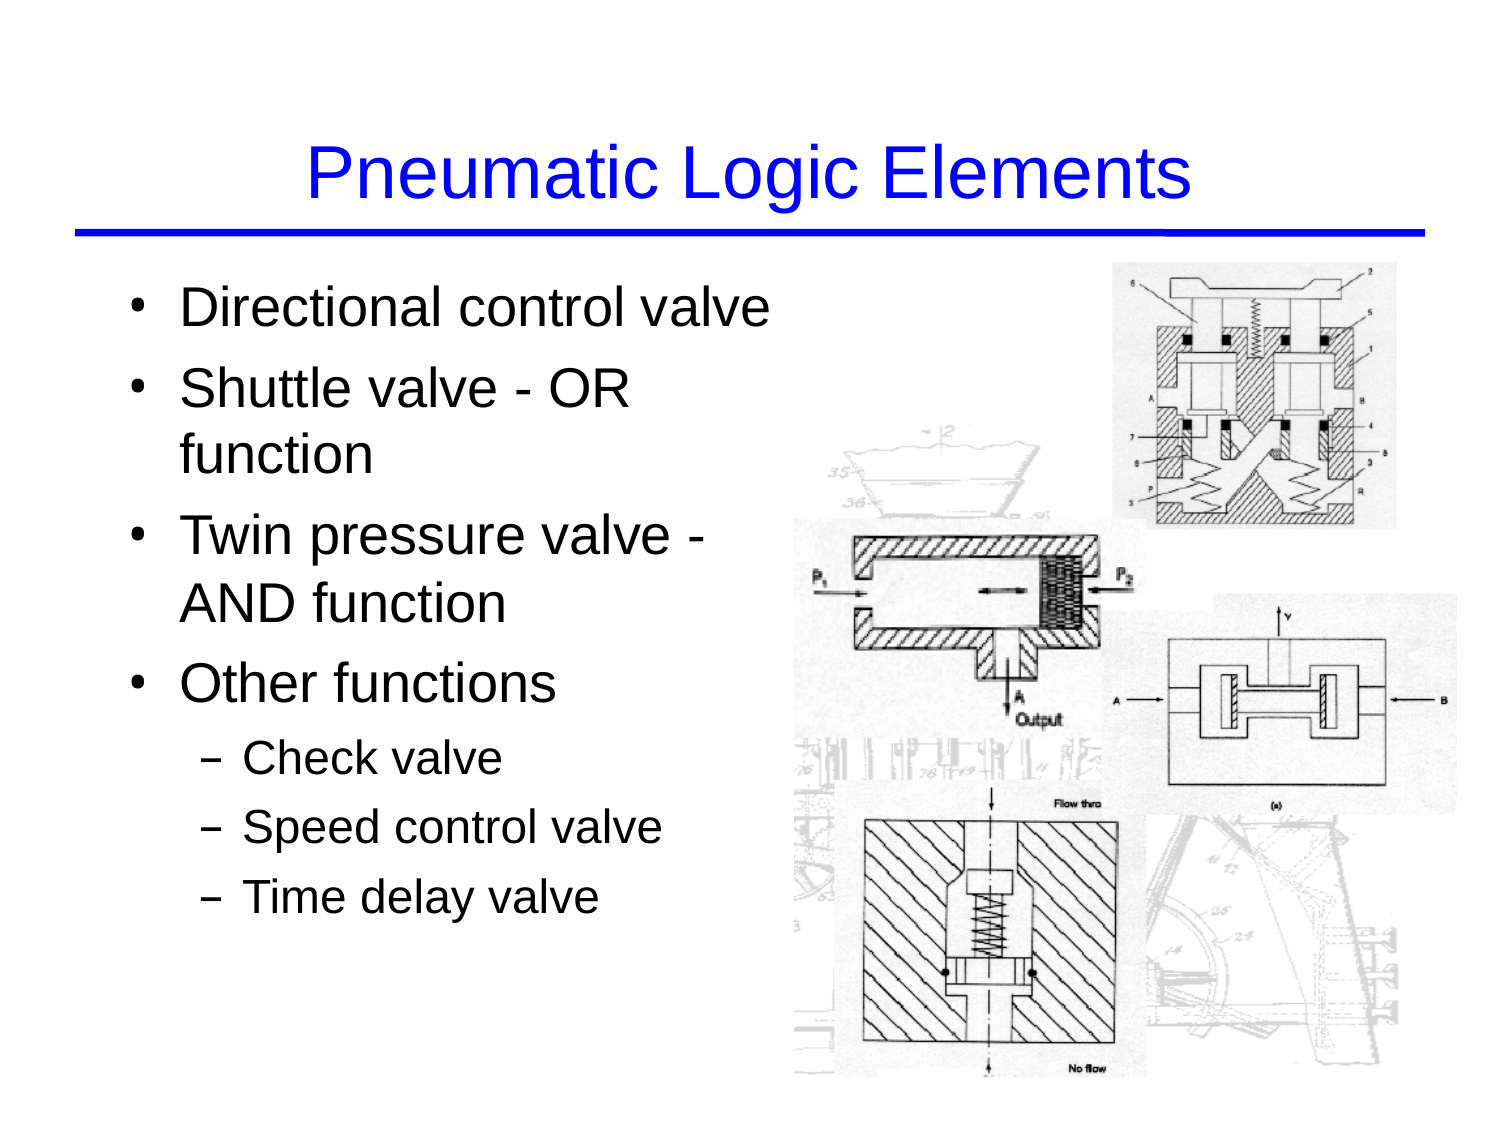

# Pneumatic Logic Elements
Directional control valve
Shuttle valve - OR function
Twin pressure valve - AND function
Other functions
Check valve
Speed control valve
Time delay valve